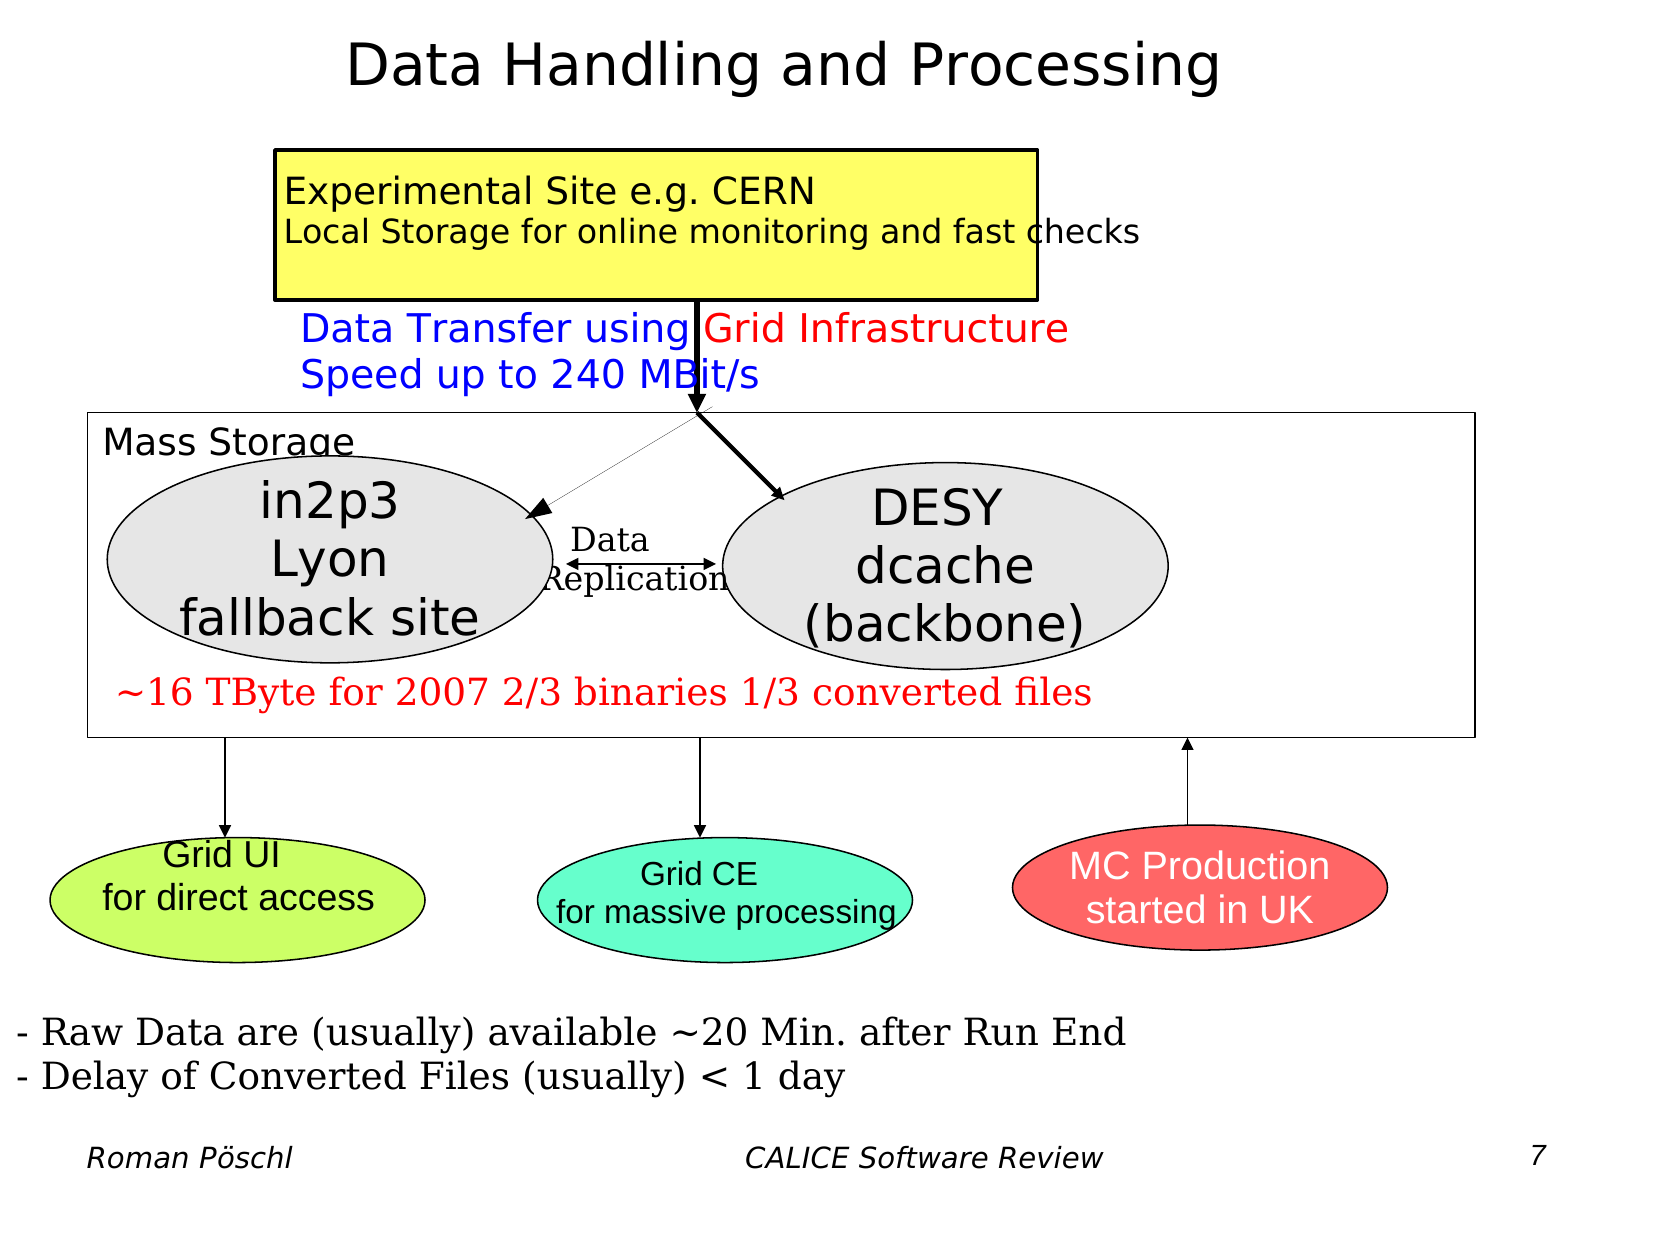

# Data Handling and Processing
Experimental Site e.g. CERN
Local Storage for online monitoring and fast checks
Data Transfer using Grid Infrastructure
Speed up to 240 MBit/s
Mass Storage
in2p3
Lyon
fallback site
DESY
dcache
(backbone)
 Data
Replication
~16 TByte for 2007 2/3 binaries 1/3 converted files
 Grid UI
for direct access
MC Production
started in UK
 Grid CE
for massive processing
- Raw Data are (usually) available ~20 Min. after Run End
- Delay of Converted Files (usually) < 1 day